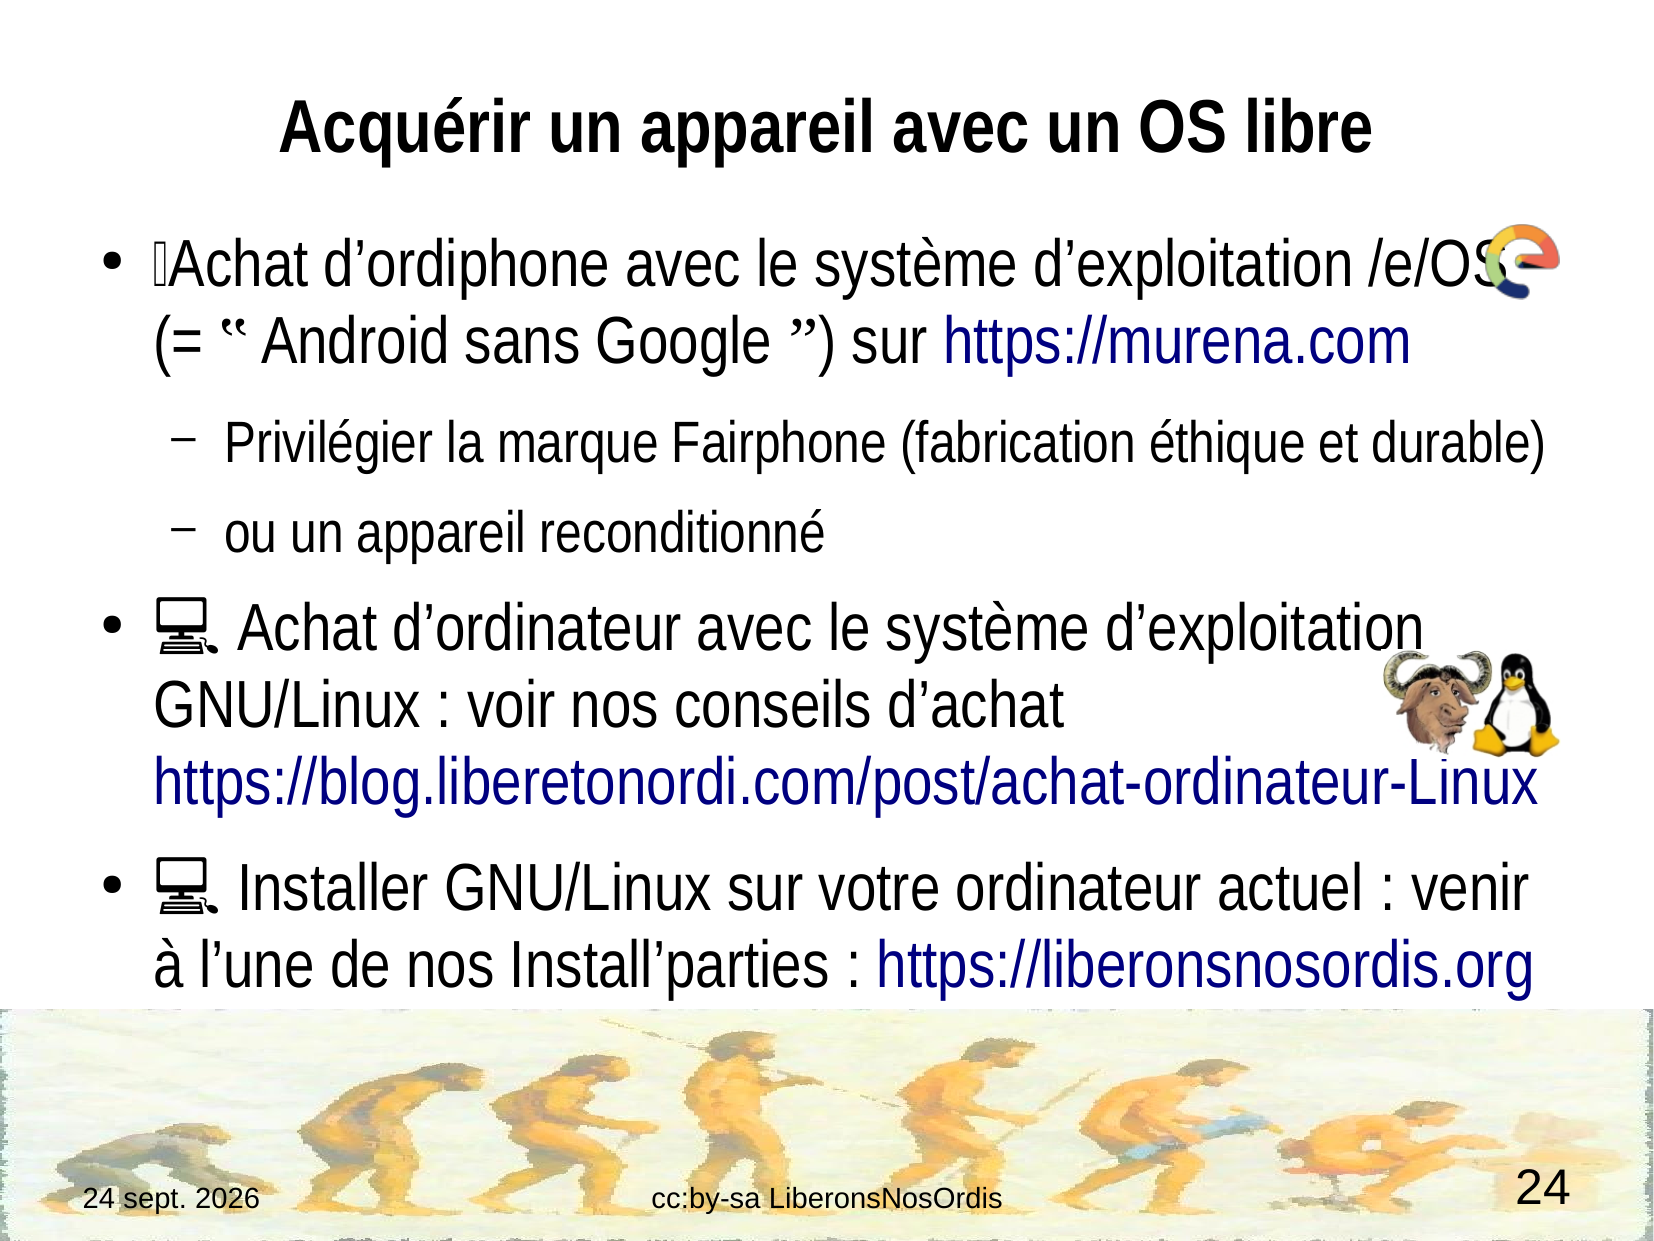

# Acquérir un appareil avec un OS libre
📱Achat d’ordiphone avec le système d’exploitation /e/OS (= ‟ Android sans Google ”) sur https://murena.com
Privilégier la marque Fairphone (fabrication éthique et durable)
ou un appareil reconditionné
💻 Achat d’ordinateur avec le système d’exploitation GNU/Linux : voir nos conseils d’achat https://blog.liberetonordi.com/post/achat-ordinateur-Linux
💻 Installer GNU/Linux sur votre ordinateur actuel : venir à l’une de nos Install’parties : https://liberonsnosordis.org
cc:by-sa LiberonsNosOrdis
24